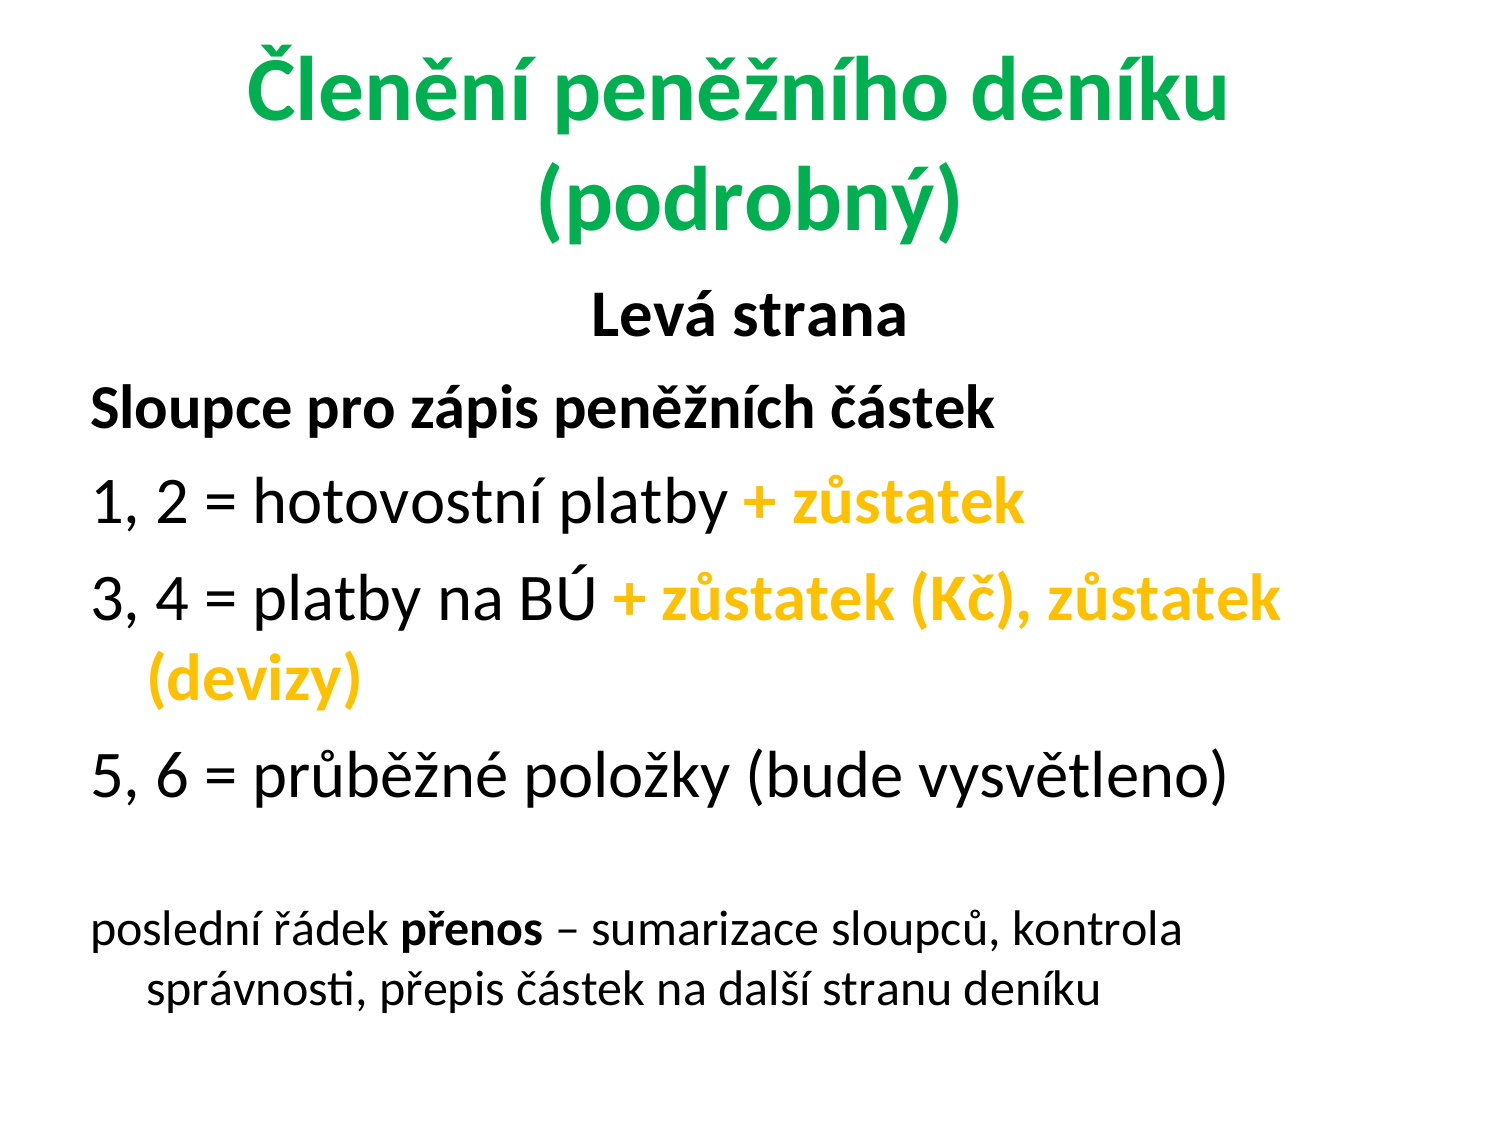

# Členění peněžního deníku (podrobný)
Levá strana
Sloupce pro zápis peněžních částek
1, 2 = hotovostní platby + zůstatek
3, 4 = platby na BÚ + zůstatek (Kč), zůstatek (devizy)
5, 6 = průběžné položky (bude vysvětleno)
poslední řádek přenos – sumarizace sloupců, kontrola správnosti, přepis částek na další stranu deníku